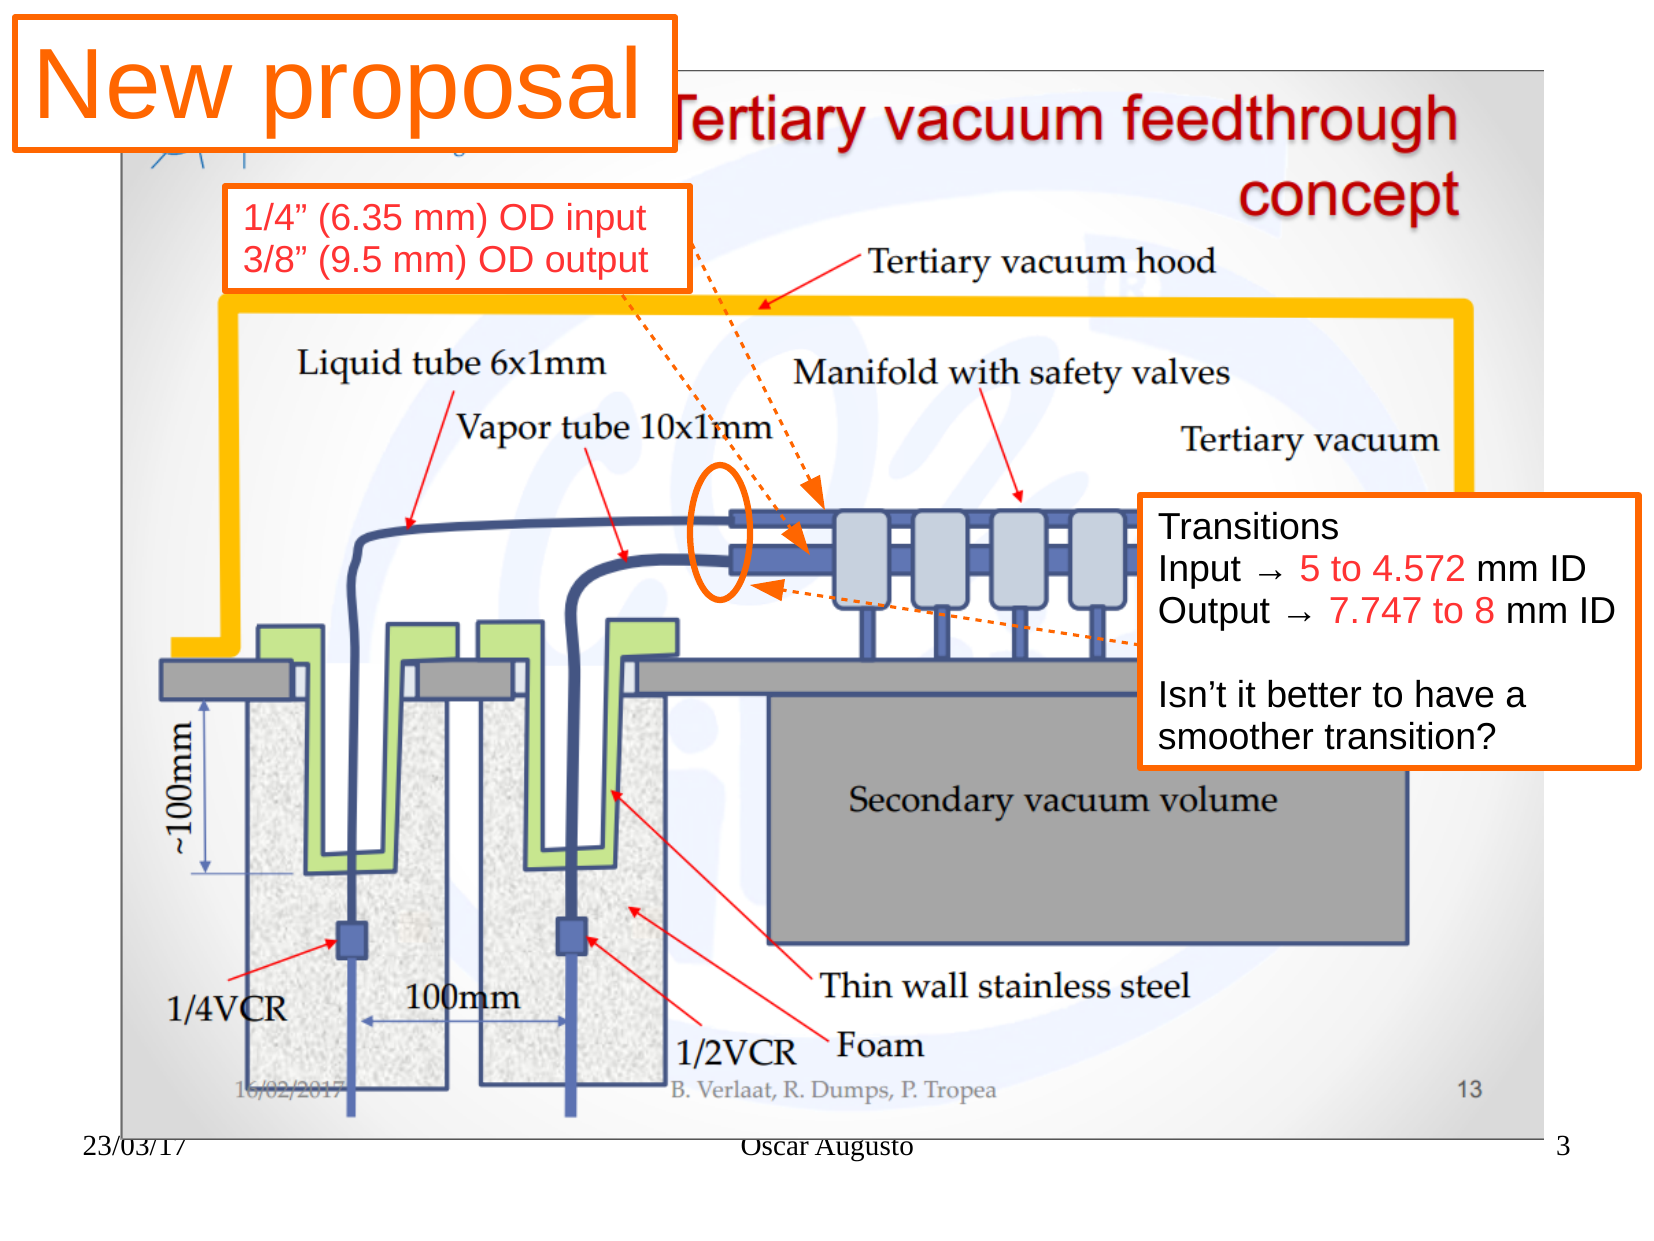

New proposal
1/4” (6.35 mm) OD input
3/8” (9.5 mm) OD output
Transitions
Input → 5 to 4.572 mm ID
Output → 7.747 to 8 mm ID
Isn’t it better to have a smoother transition?
23/03/17
Oscar Augusto
3